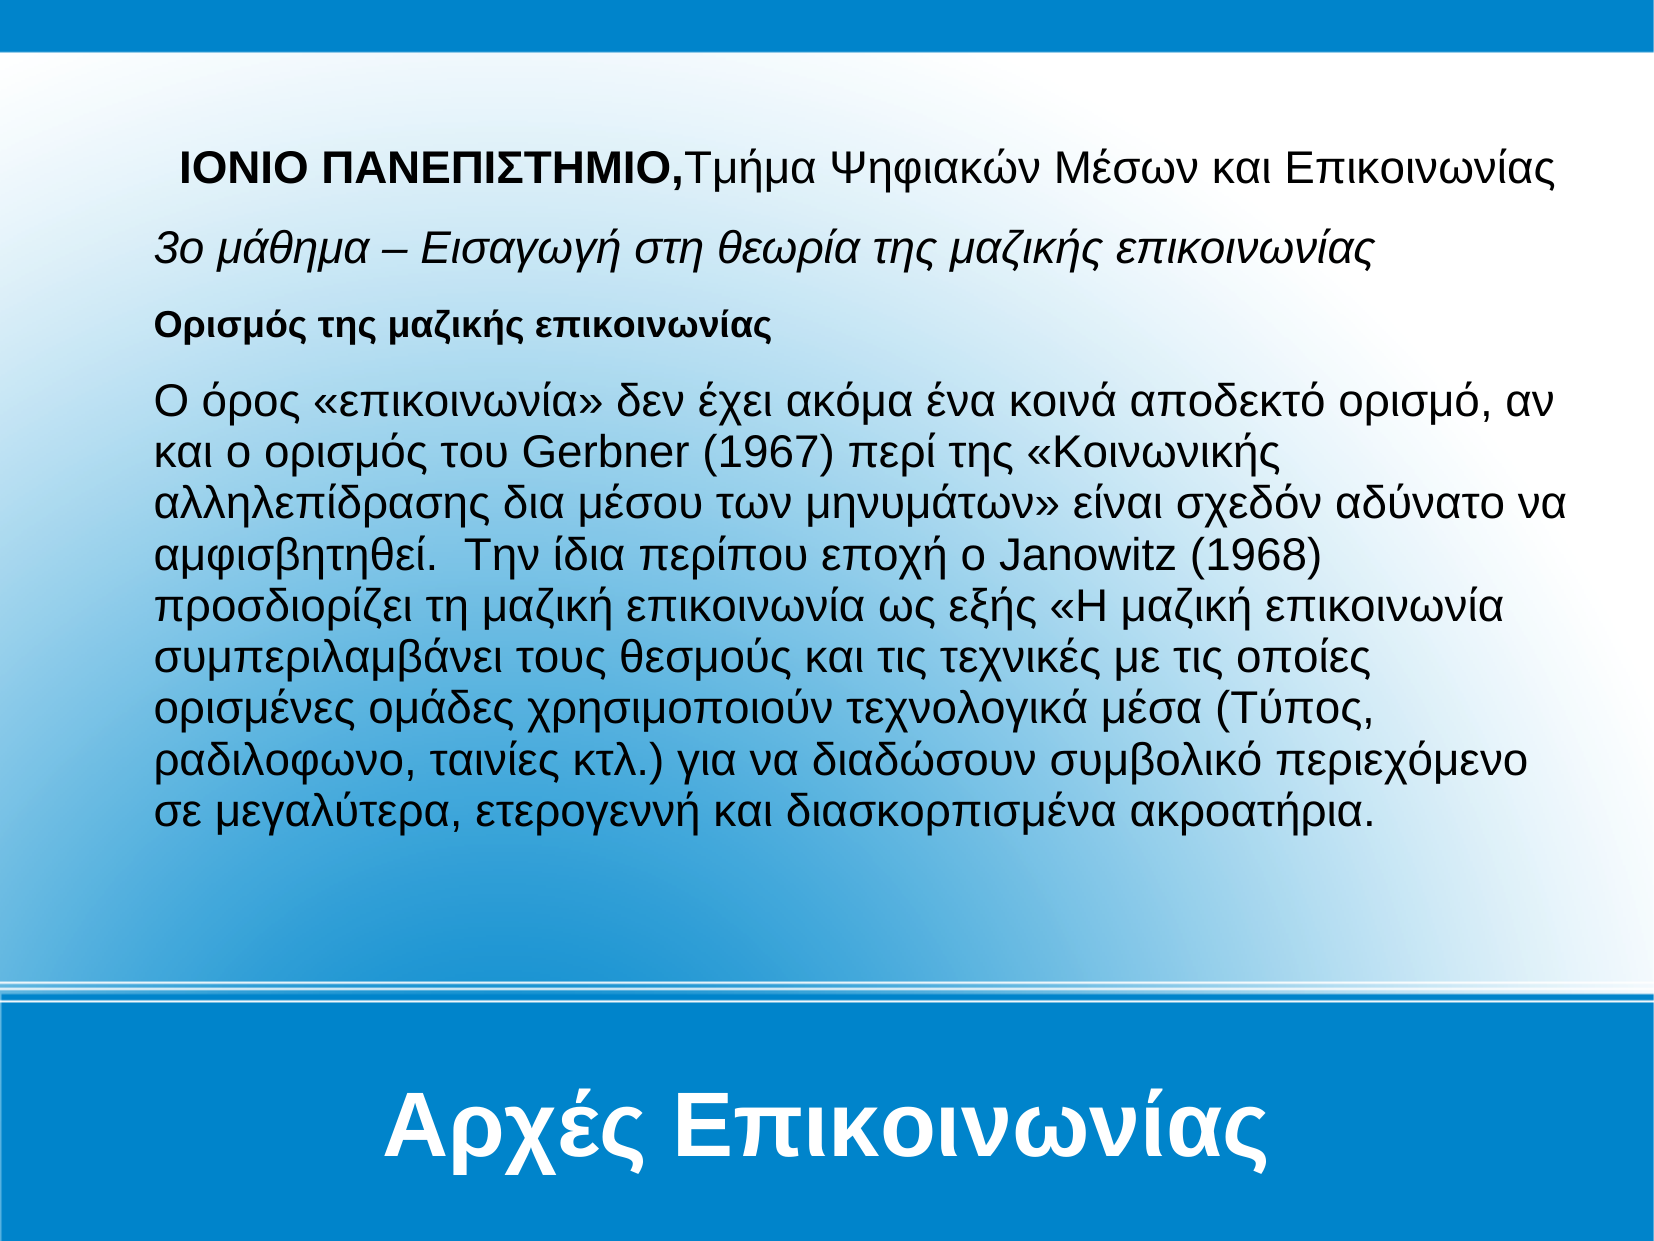

ΙΟΝΙΟ ΠΑΝΕΠΙΣΤΗΜΙΟ,Τμήμα Ψηφιακών Μέσων και Επικοινωνίας
3ο μάθημα – Εισαγωγή στη θεωρία της μαζικής επικοινωνίας
Ορισμός της μαζικής επικοινωνίας
Ο όρος «επικοινωνία» δεν έχει ακόμα ένα κοινά αποδεκτό ορισμό, αν και ο ορισμός του Gerbner (1967) περί της «Κοινωνικής αλληλεπίδρασης δια μέσου των μηνυμάτων» είναι σχεδόν αδύνατο να αμφισβητηθεί. Την ίδια περίπου εποχή ο Janowitz (1968) προσδιορίζει τη μαζική επικοινωνία ως εξής «Η μαζική επικοινωνία συμπεριλαμβάνει τους θεσμούς και τις τεχνικές με τις οποίες ορισμένες ομάδες χρησιμοποιούν τεχνολογικά μέσα (Τύπος, ραδιλοφωνο, ταινίες κτλ.) για να διαδώσουν συμβολικό περιεχόμενο σε μεγαλύτερα, ετερογεννή και διασκορπισμένα ακροατήρια.
# Αρχές Επικοινωνίας